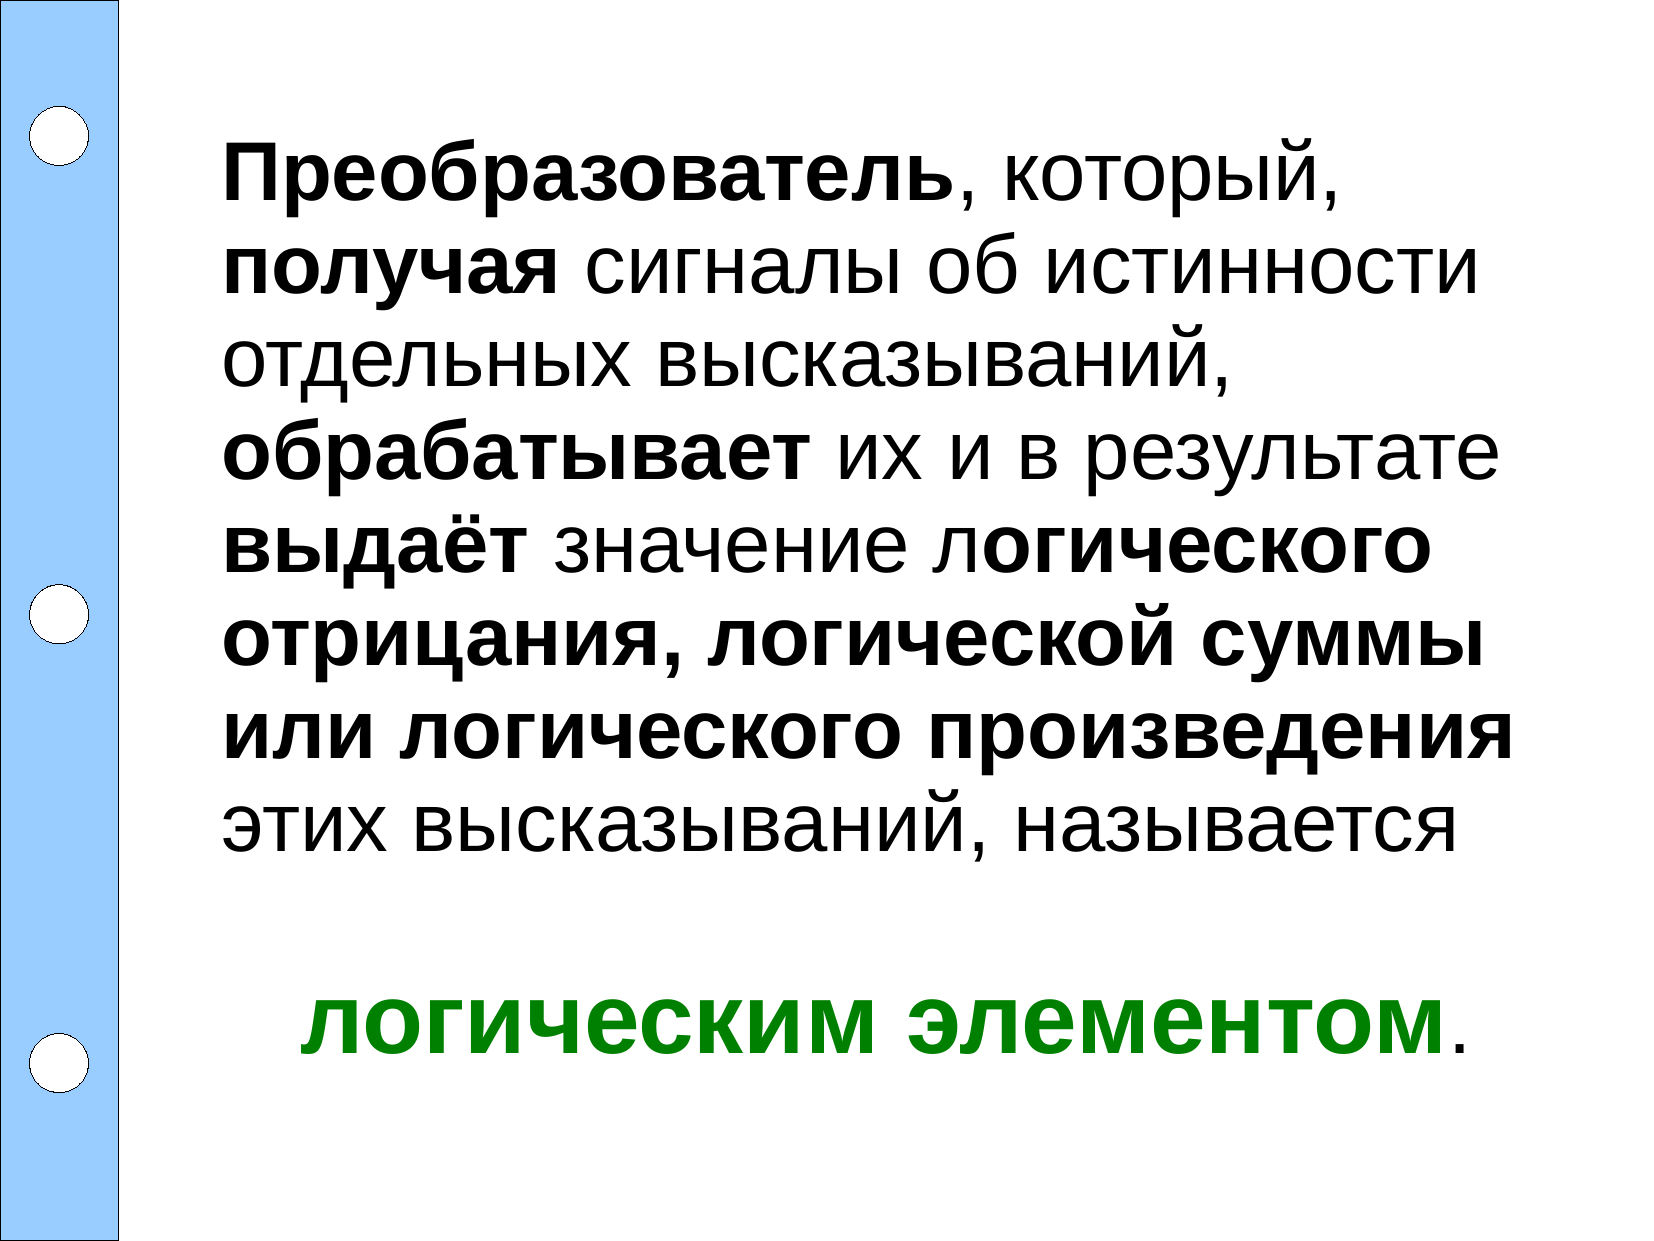

Преобразователь, который, получая сигналы об истинности отдельных высказываний, обрабатывает их и в результате выдаёт значение логического отрицания, логической суммы или логического произведения этих высказываний, называется
логическим элементом.